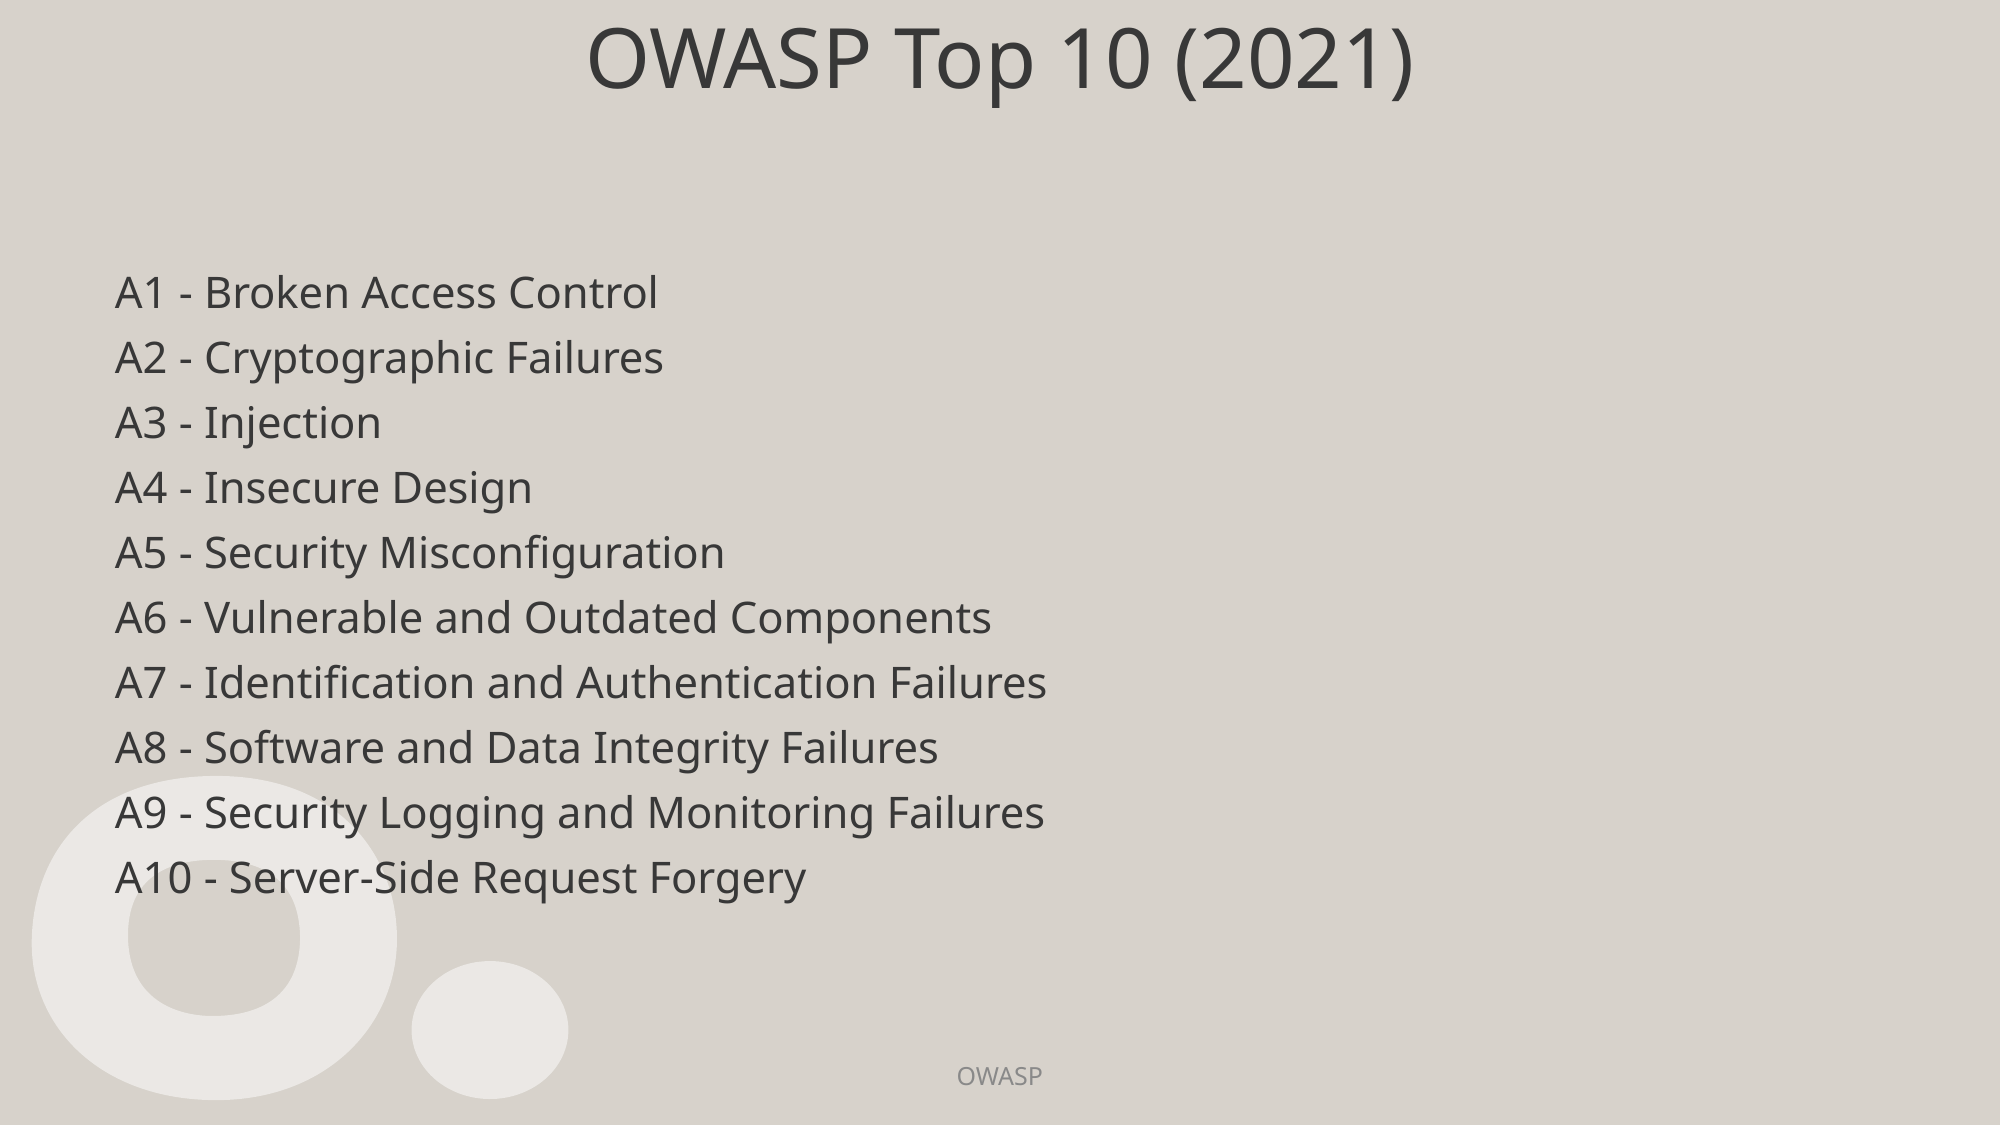

OWASP Top 10 (2021)
# A1 - Broken Access Control
A2 - Cryptographic Failures
A3 - Injection
A4 - Insecure Design
A5 - Security Misconfiguration
A6 - Vulnerable and Outdated Components
A7 - Identification and Authentication Failures
A8 - Software and Data Integrity Failures
A9 - Security Logging and Monitoring Failures
A10 - Server-Side Request Forgery
OWASP